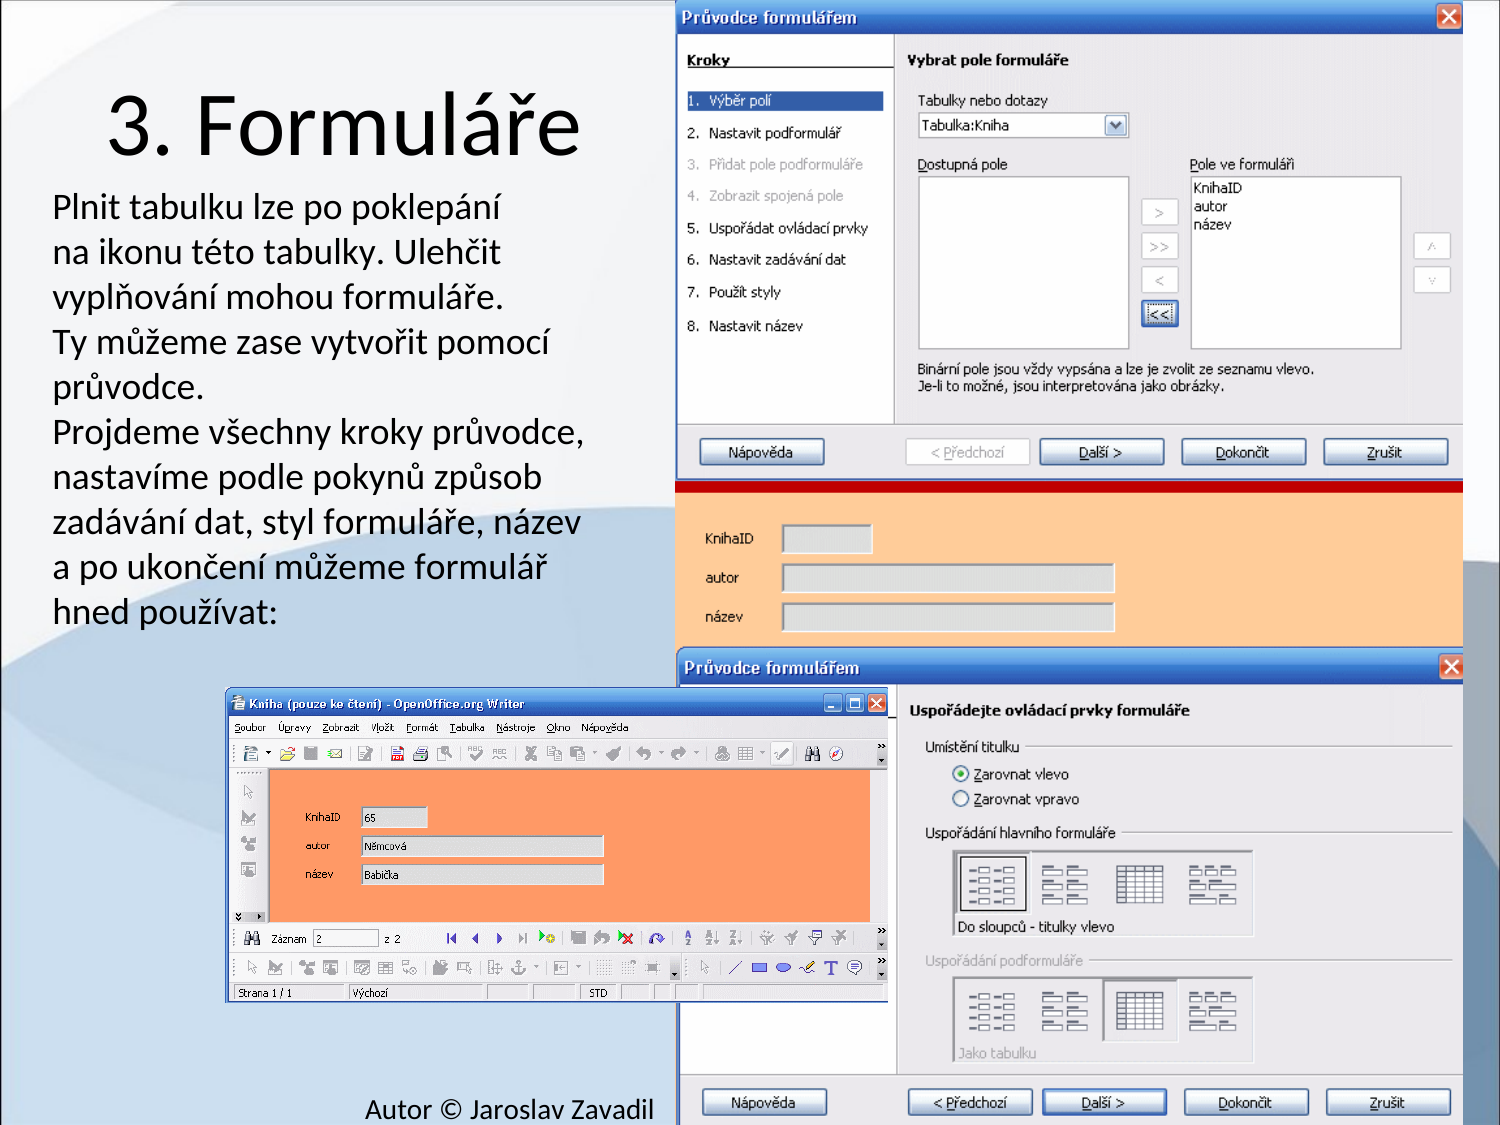

# 3. Formuláře
Plnit tabulku lze po poklepání
na ikonu této tabulky. Ulehčit vyplňování mohou formuláře.
Ty můžeme zase vytvořit pomocí průvodce.
Projdeme všechny kroky průvodce, nastavíme podle pokynů způsob zadávání dat, styl formuláře, název a po ukončení můžeme formulář hned používat:
Autor © Jaroslav Zavadil